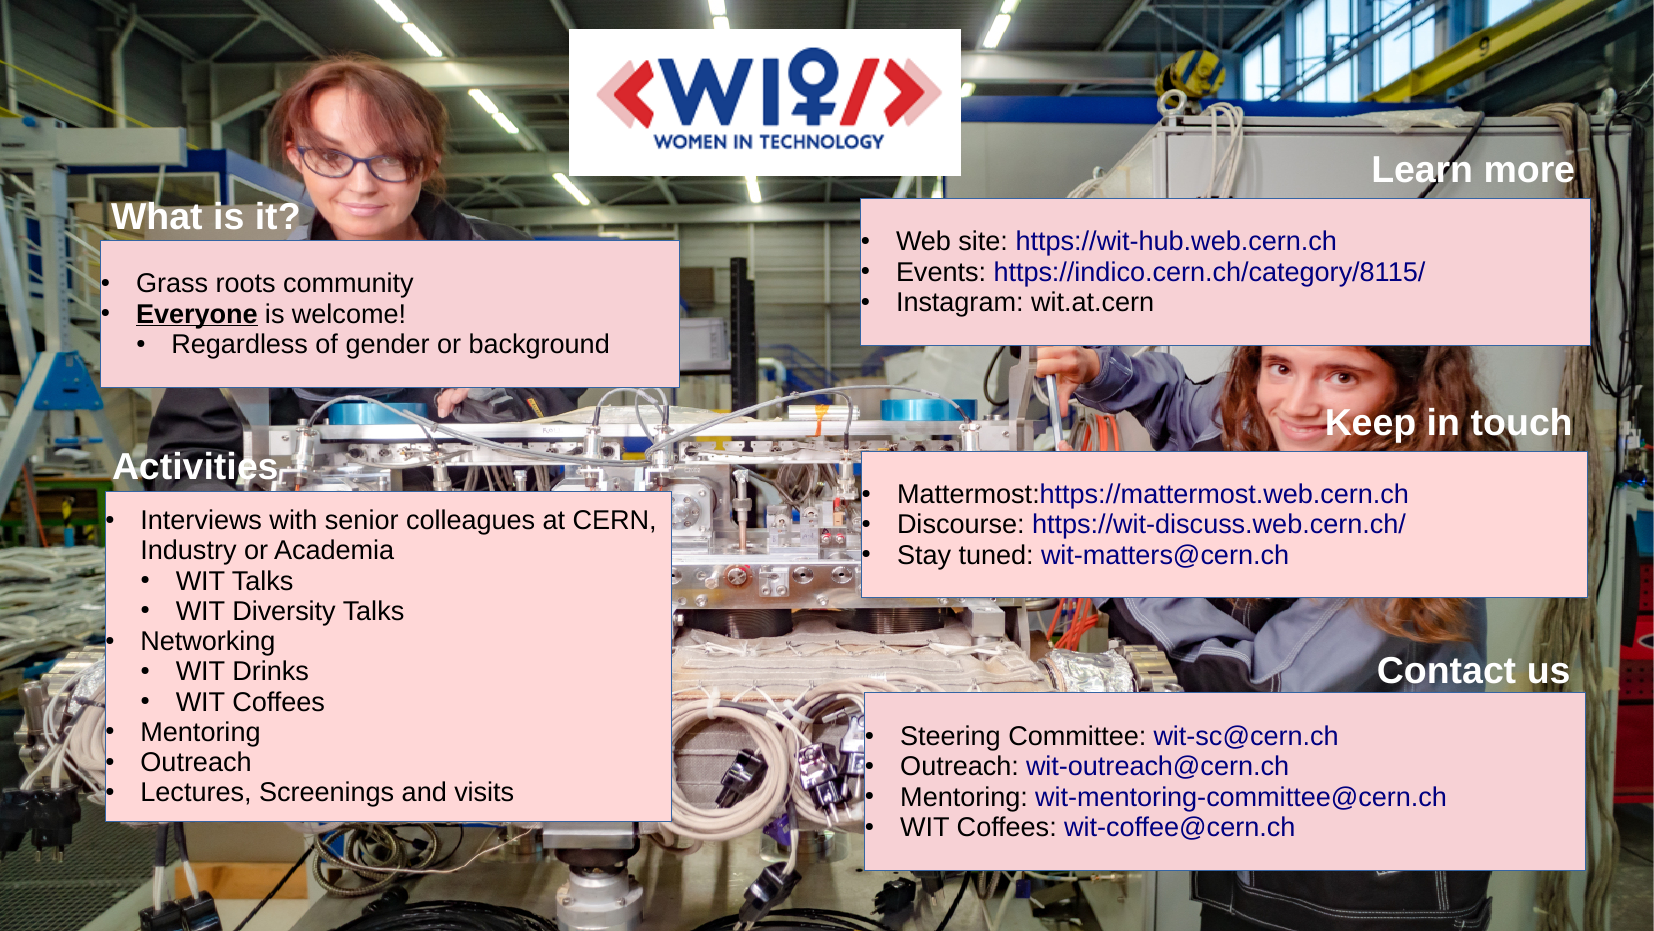

Learn more
What is it?
Web site: https://wit-hub.web.cern.ch
Events: https://indico.cern.ch/category/8115/
Instagram: wit.at.cern
# Grass roots community
Everyone is welcome!
Regardless of gender or background
Keep in touch
Activities
Mattermost:https://mattermost.web.cern.ch
Discourse: https://wit-discuss.web.cern.ch/
Stay tuned: wit-matters@cern.ch
Interviews with senior colleagues at CERN, Industry or Academia
WIT Talks
WIT Diversity Talks
Networking
WIT Drinks
WIT Coffees
Mentoring
Outreach
Lectures, Screenings and visits
Contact us
Steering Committee: wit-sc@cern.ch
Outreach: wit-outreach@cern.ch
Mentoring: wit-mentoring-committee@cern.ch
WIT Coffees: wit-coffee@cern.ch